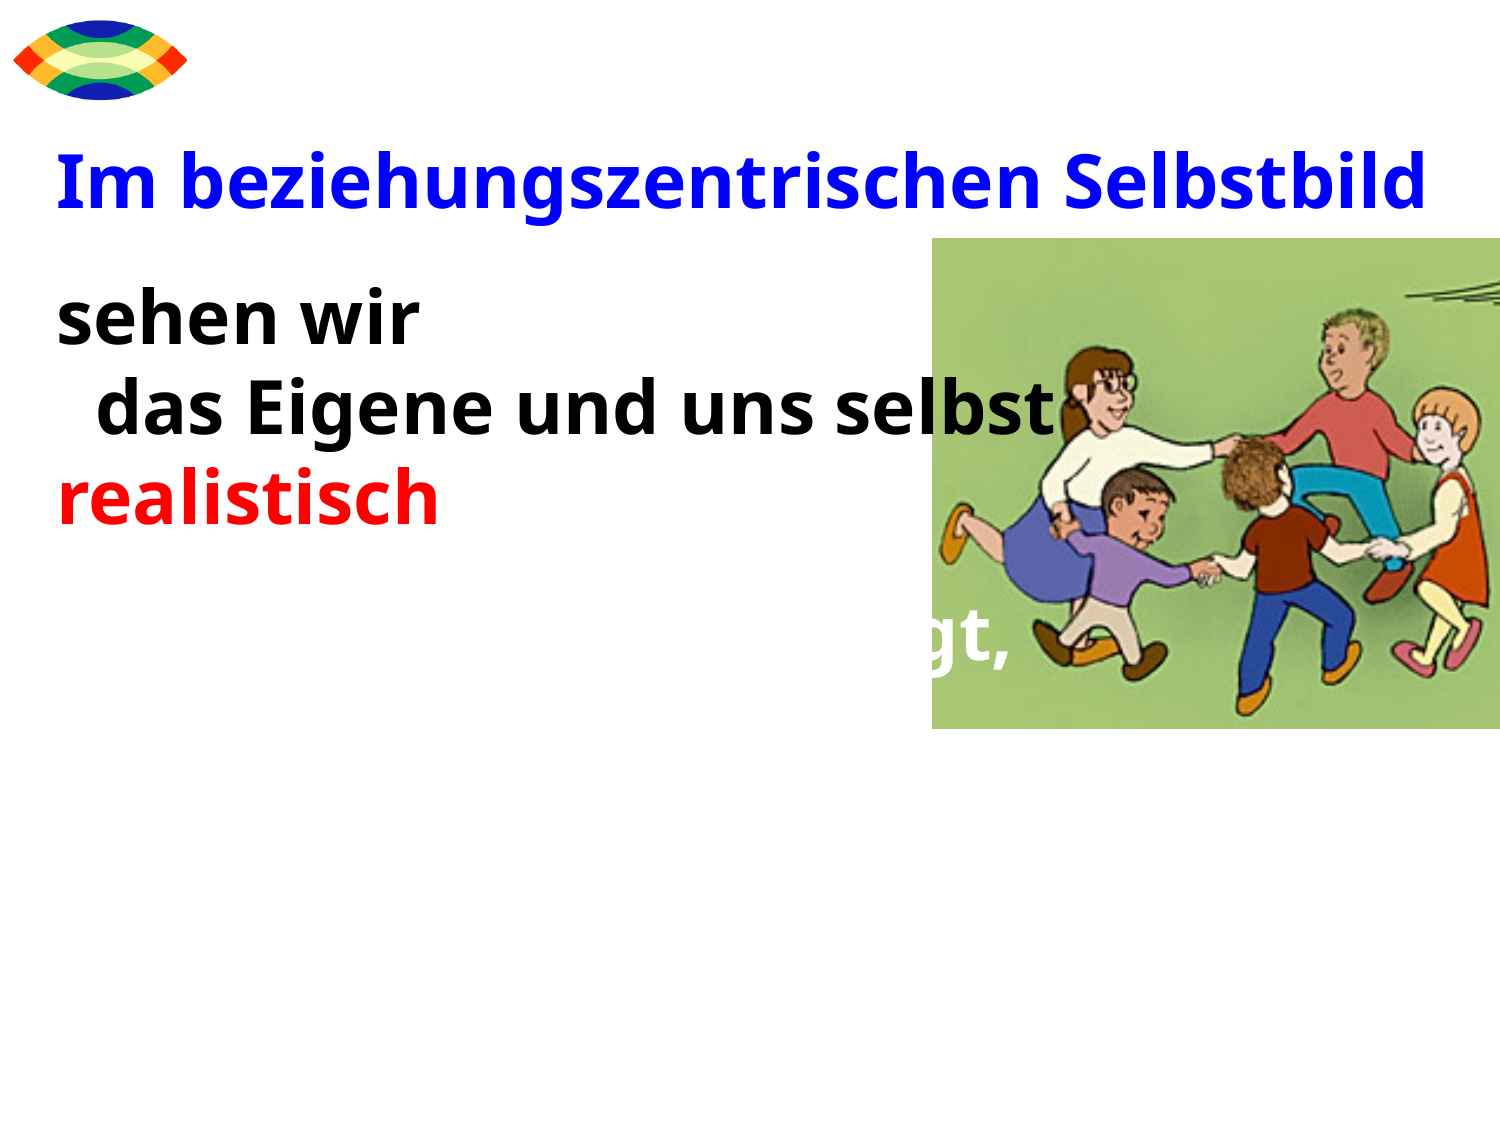

Im beziehungszentrischen Selbstbild
sehen wir
 das Eigene und uns selbst
realistisch
 bestätigt und ermutigt,
 in Beziehungen
zu anderen und anderem und
 in seiner Bedingtheit (d.h. relativ).